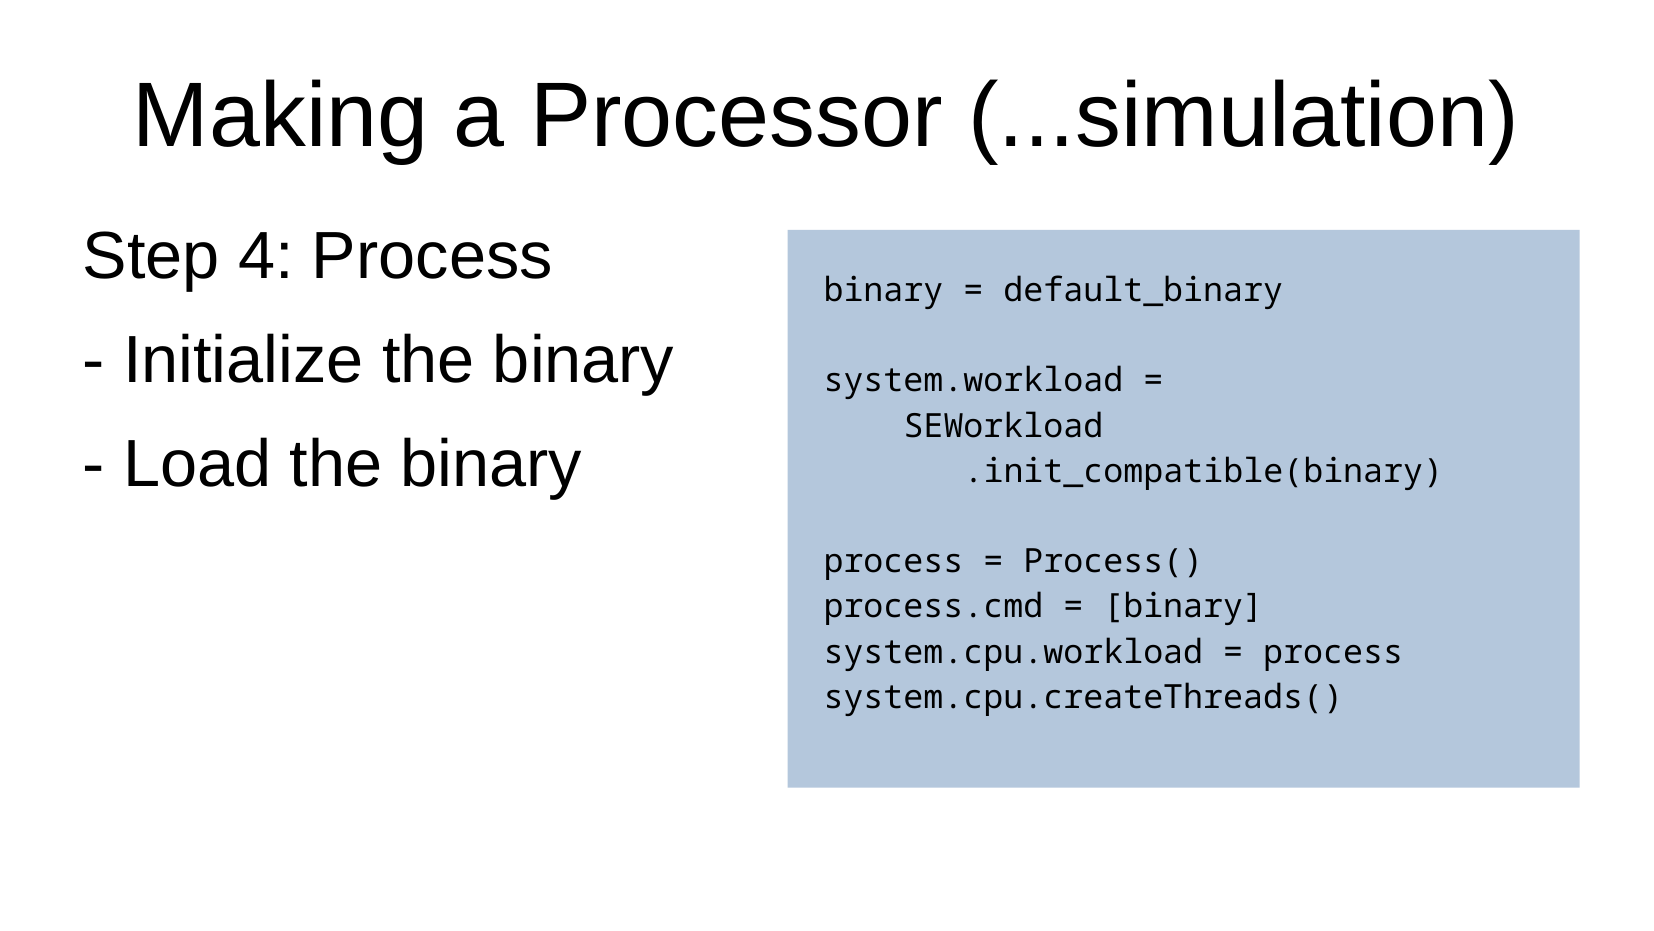

# Making a Processor (...simulation)
Step 4: Process
- Initialize the binary
- Load the binary
binary = default_binary
system.workload =
 SEWorkload
 .init_compatible(binary)
process = Process()
process.cmd = [binary]
system.cpu.workload = process
system.cpu.createThreads()